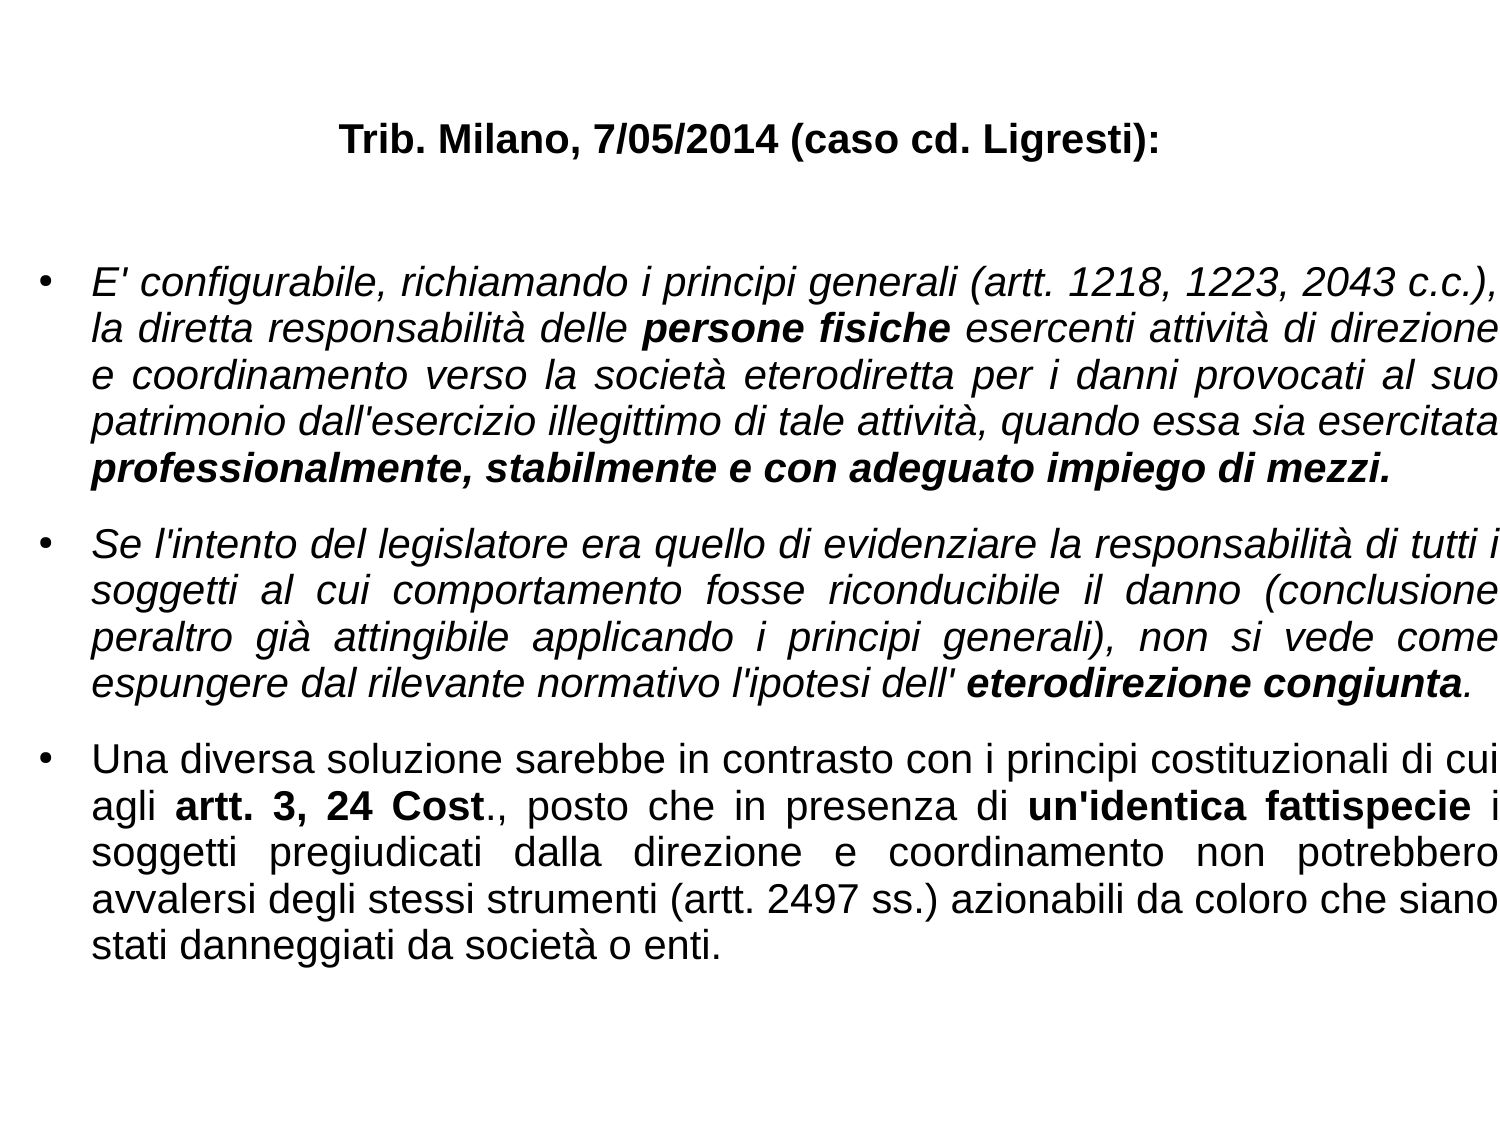

# Trib. Milano, 7/05/2014 (caso cd. Ligresti):
E' configurabile, richiamando i principi generali (artt. 1218, 1223, 2043 c.c.), la diretta responsabilità delle persone fisiche esercenti attività di direzione e coordinamento verso la società eterodiretta per i danni provocati al suo patrimonio dall'esercizio illegittimo di tale attività, quando essa sia esercitata professionalmente, stabilmente e con adeguato impiego di mezzi.
Se l'intento del legislatore era quello di evidenziare la responsabilità di tutti i soggetti al cui comportamento fosse riconducibile il danno (conclusione peraltro già attingibile applicando i principi generali), non si vede come espungere dal rilevante normativo l'ipotesi dell' eterodirezione congiunta.
Una diversa soluzione sarebbe in contrasto con i principi costituzionali di cui agli artt. 3, 24 Cost., posto che in presenza di un'identica fattispecie i soggetti pregiudicati dalla direzione e coordinamento non potrebbero avvalersi degli stessi strumenti (artt. 2497 ss.) azionabili da coloro che siano stati danneggiati da società o enti.